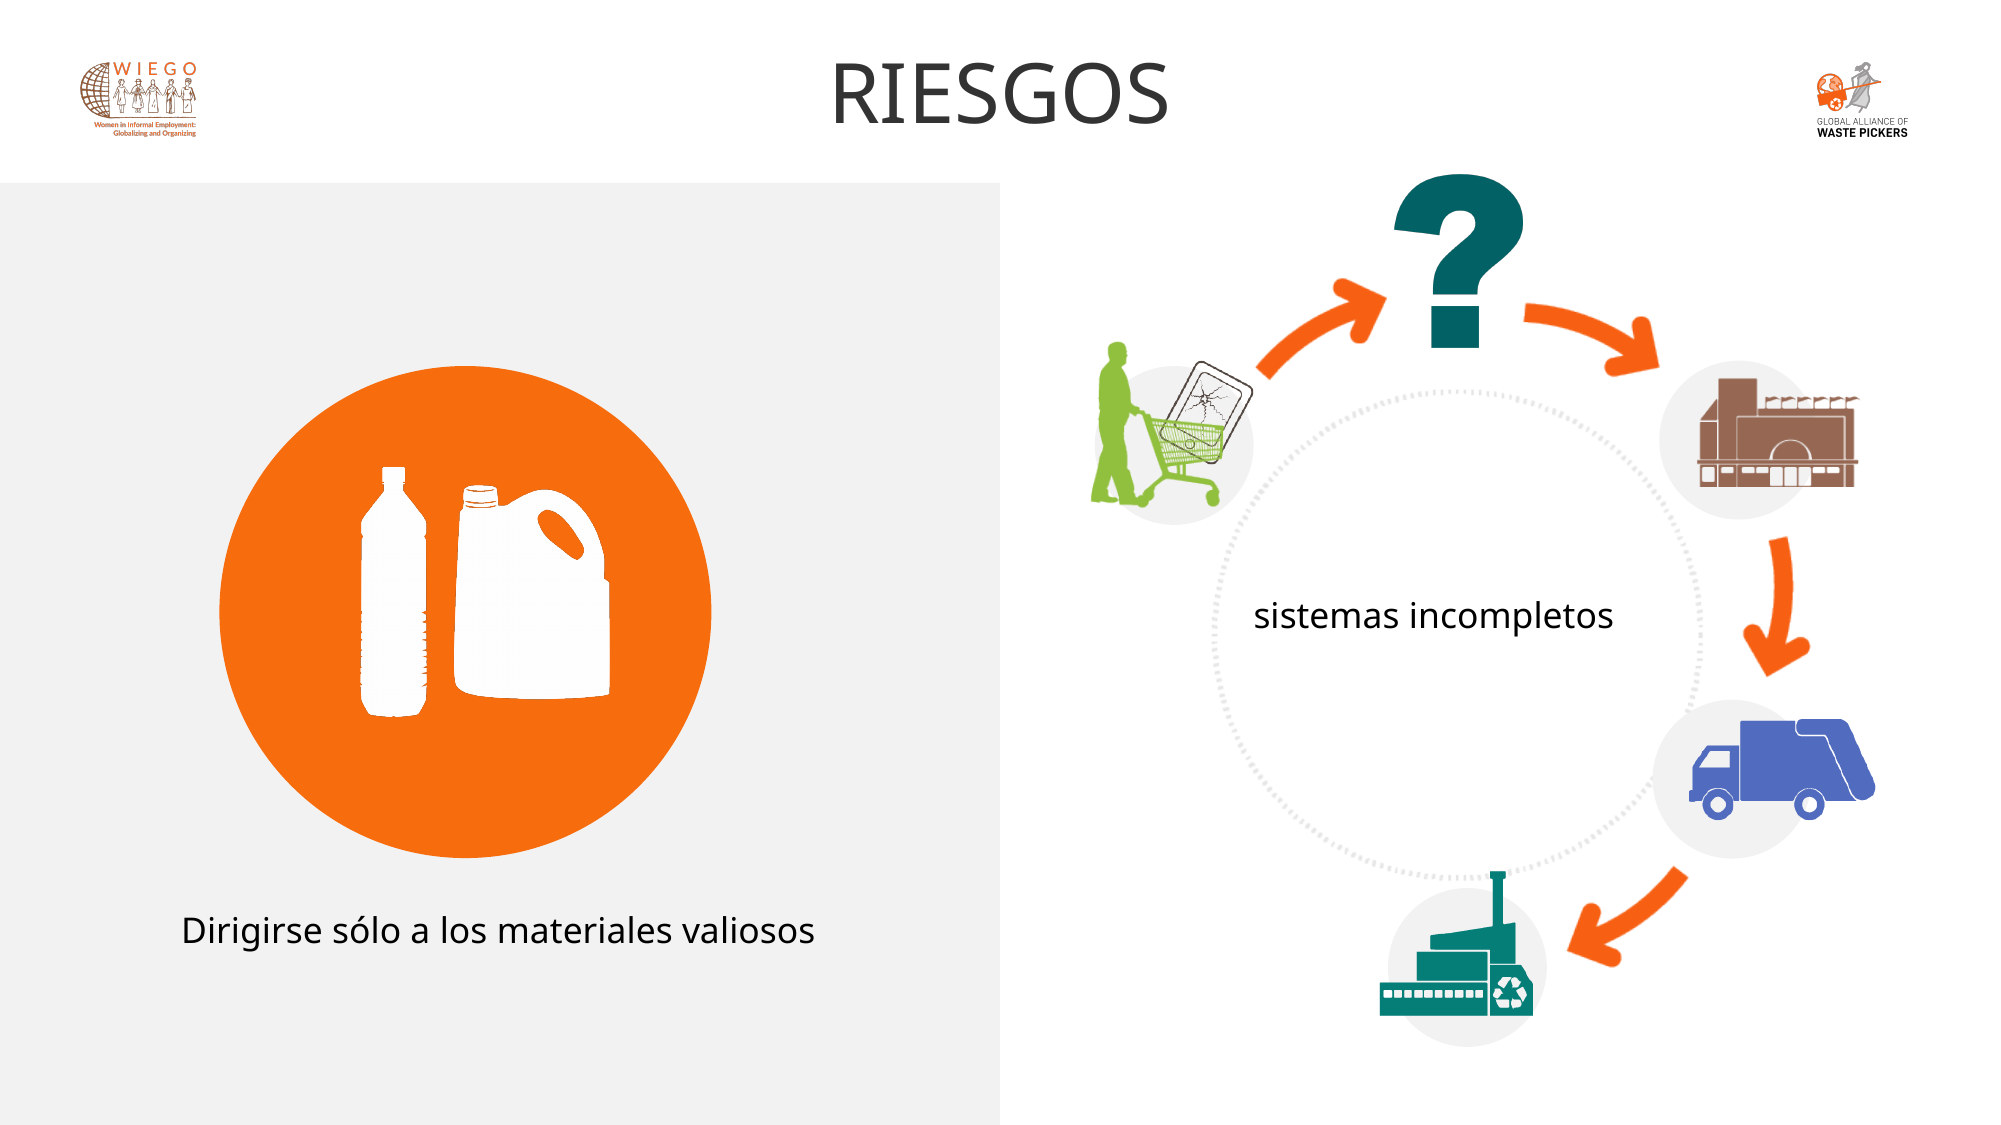

RIESGOS
sistemas incompletos
Dirigirse sólo a los materiales valiosos